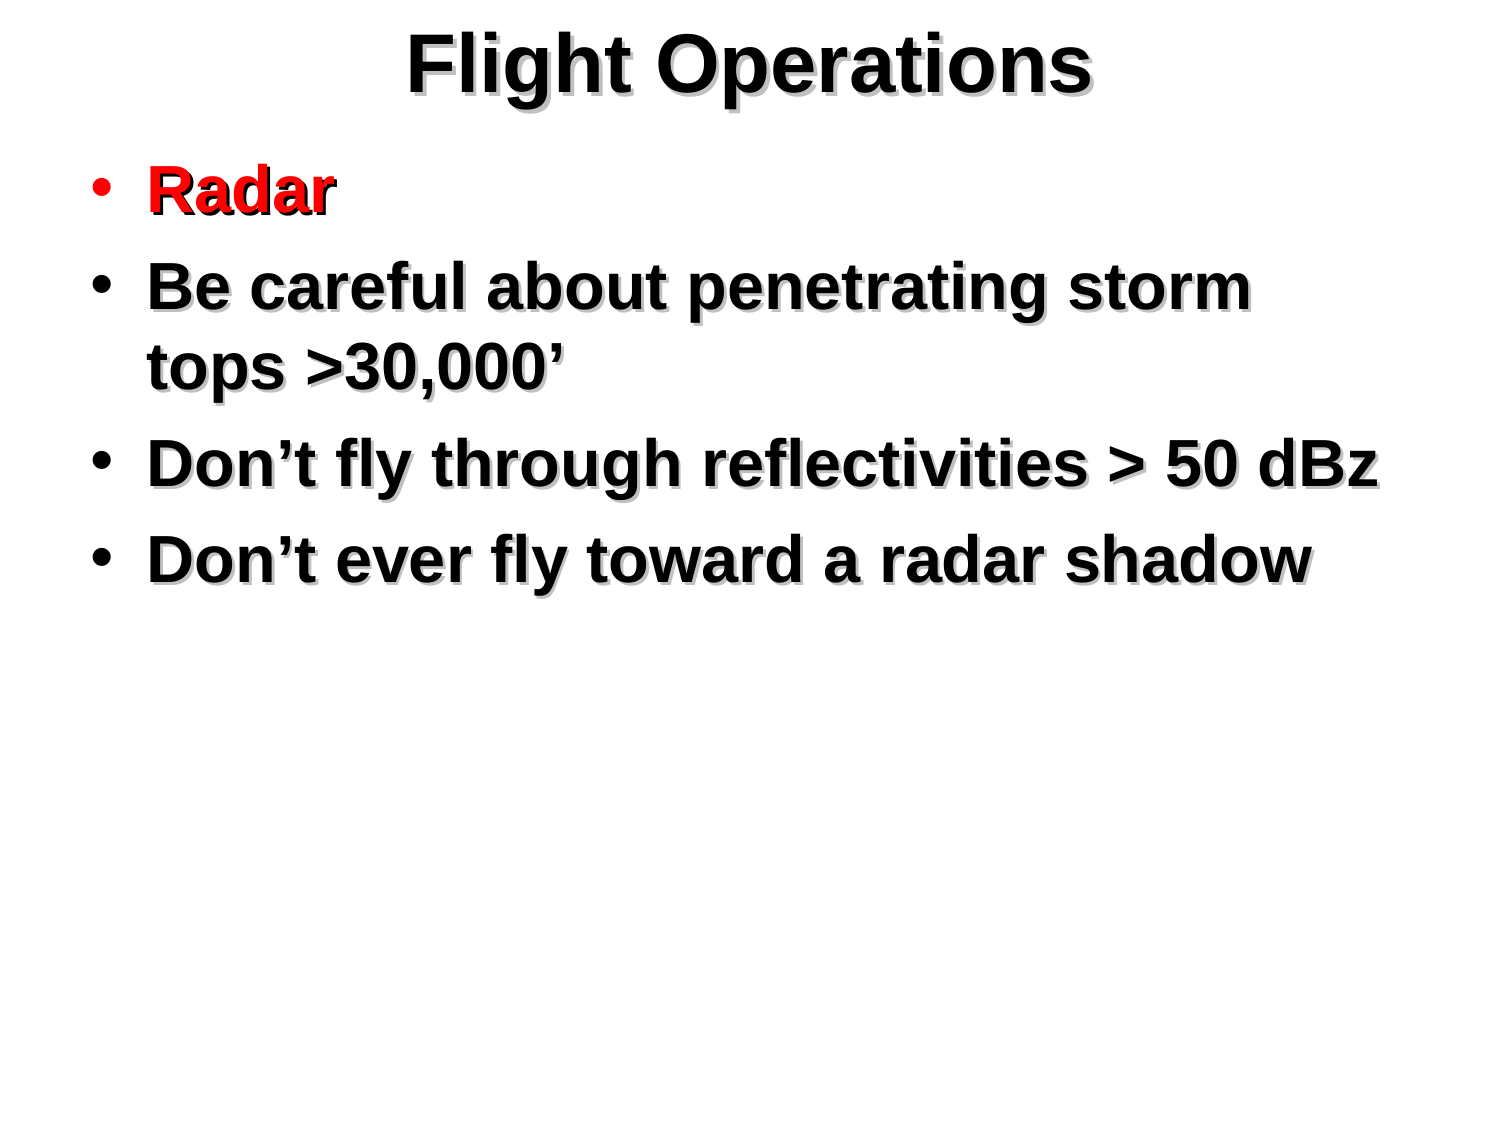

Flight Operations
# Radar
Be careful about penetrating storm tops >30,000’
Don’t fly through reflectivities > 50 dBz
Don’t ever fly toward a radar shadow